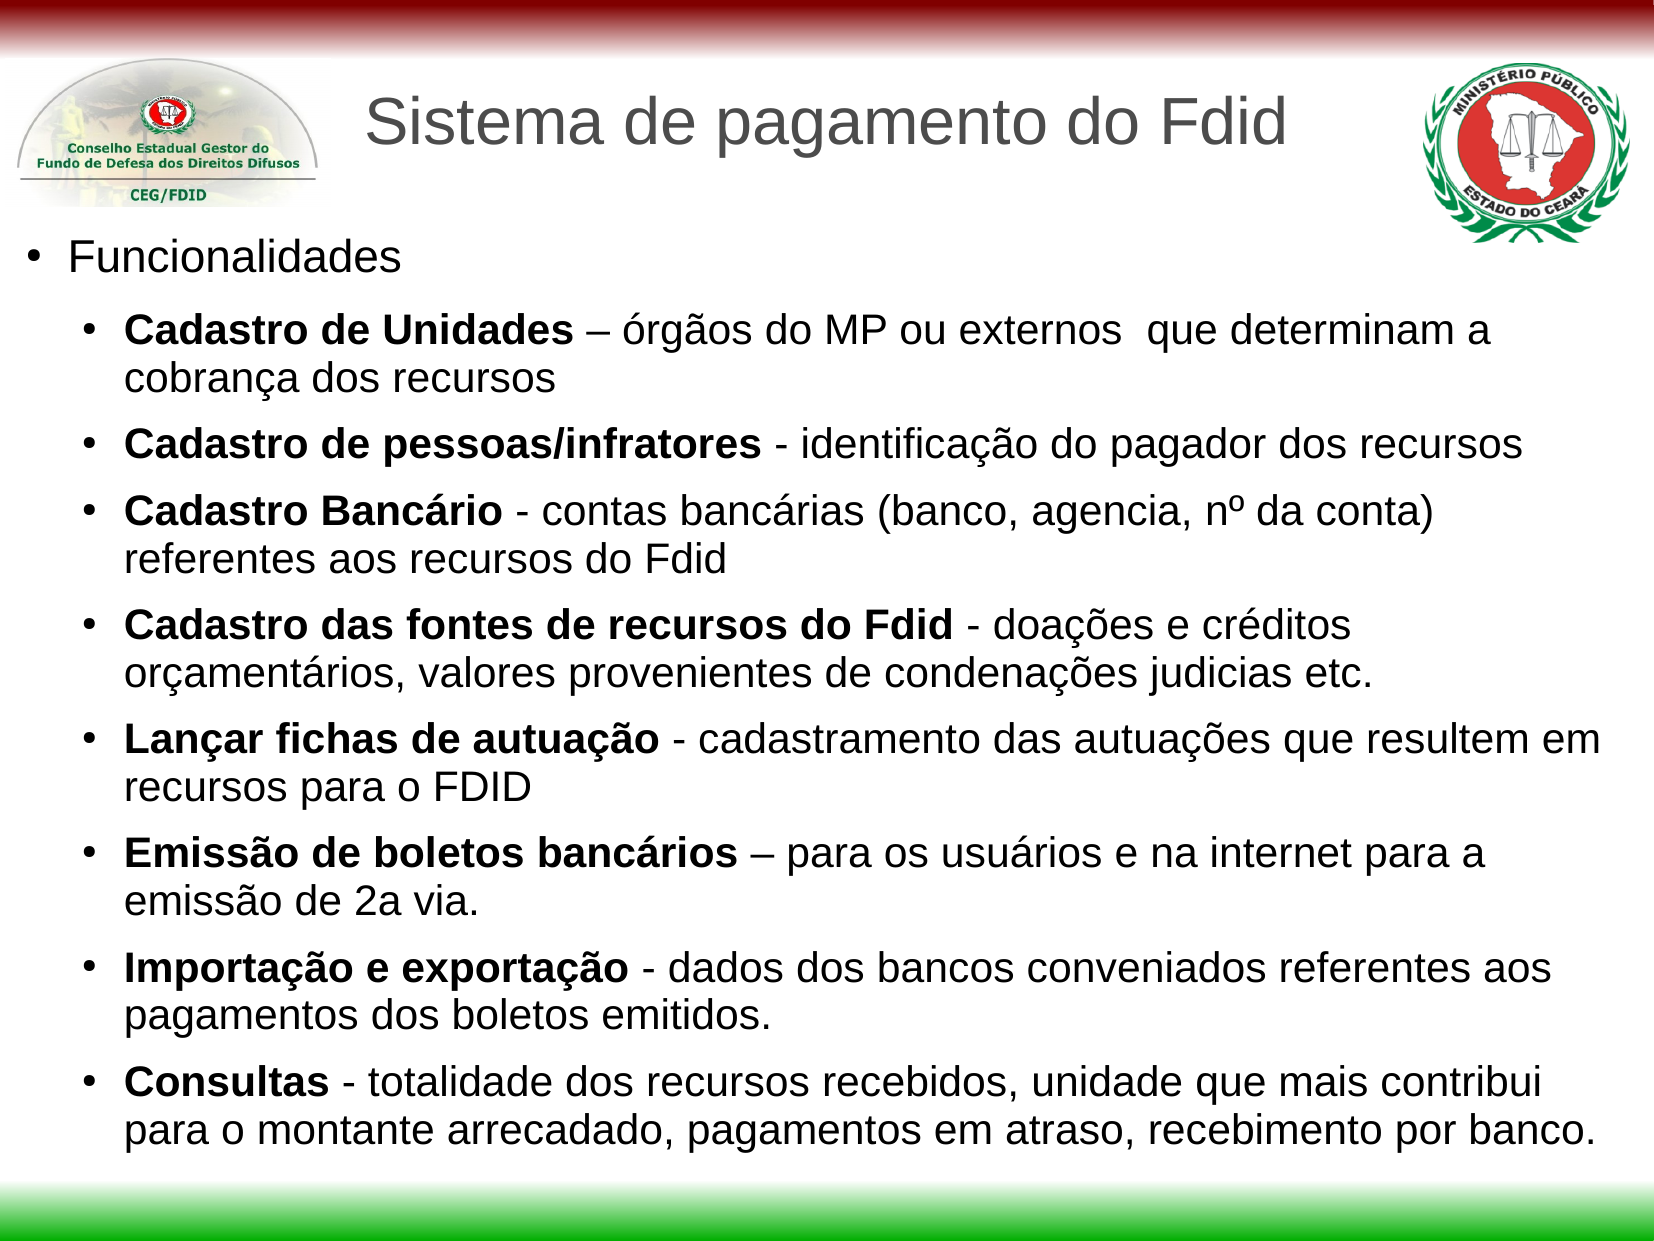

# Sistema de pagamento do Fdid
Funcionalidades
Cadastro de Unidades – órgãos do MP ou externos que determinam a cobrança dos recursos
Cadastro de pessoas/infratores - identificação do pagador dos recursos
Cadastro Bancário - contas bancárias (banco, agencia, nº da conta) referentes aos recursos do Fdid
Cadastro das fontes de recursos do Fdid - doações e créditos orçamentários, valores provenientes de condenações judicias etc.
Lançar fichas de autuação - cadastramento das autuações que resultem em recursos para o FDID
Emissão de boletos bancários – para os usuários e na internet para a emissão de 2a via.
Importação e exportação - dados dos bancos conveniados referentes aos pagamentos dos boletos emitidos.
Consultas - totalidade dos recursos recebidos, unidade que mais contribui para o montante arrecadado, pagamentos em atraso, recebimento por banco.